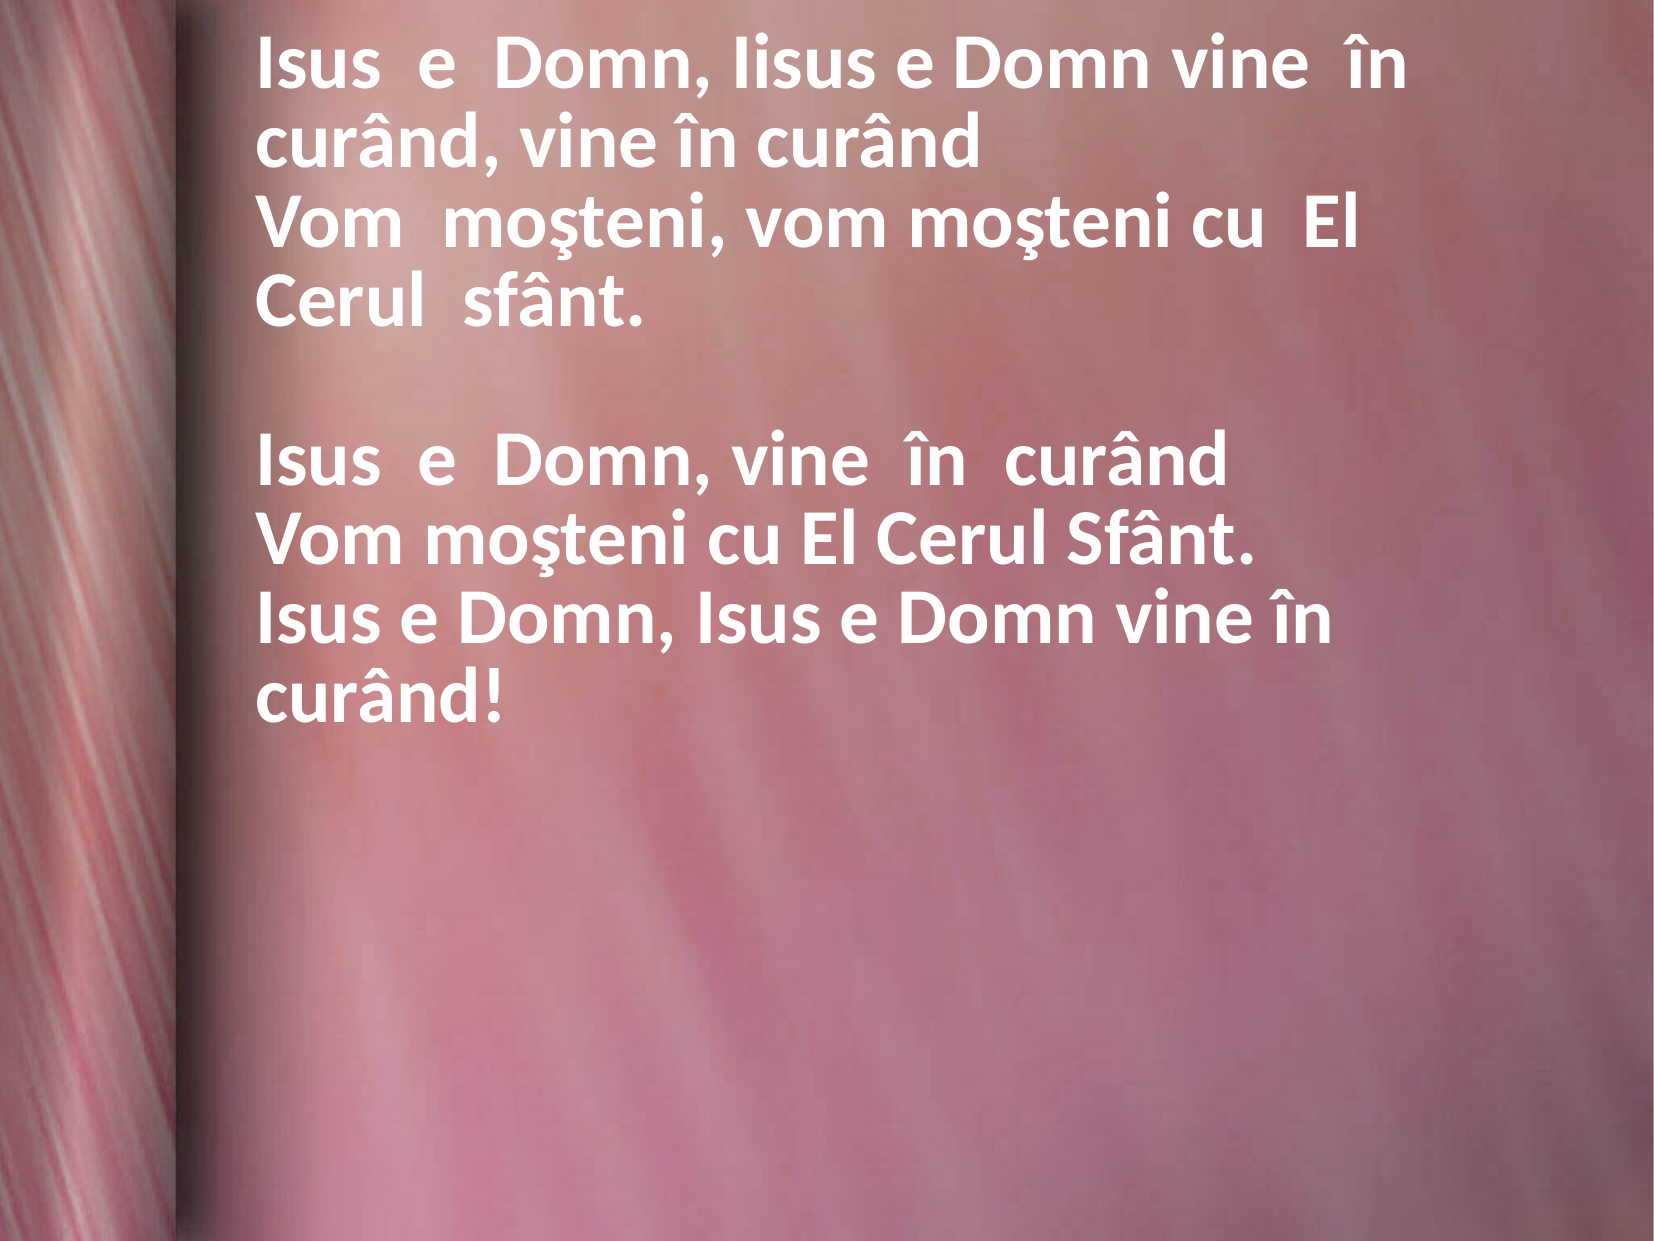

Isus e Domn, Iisus e Domn vine în curând, vine în curând
Vom moşteni, vom moşteni cu El Cerul sfânt.
Isus e Domn, vine în curând
Vom moşteni cu El Cerul Sfânt.
Isus e Domn, Isus e Domn vine în curând!